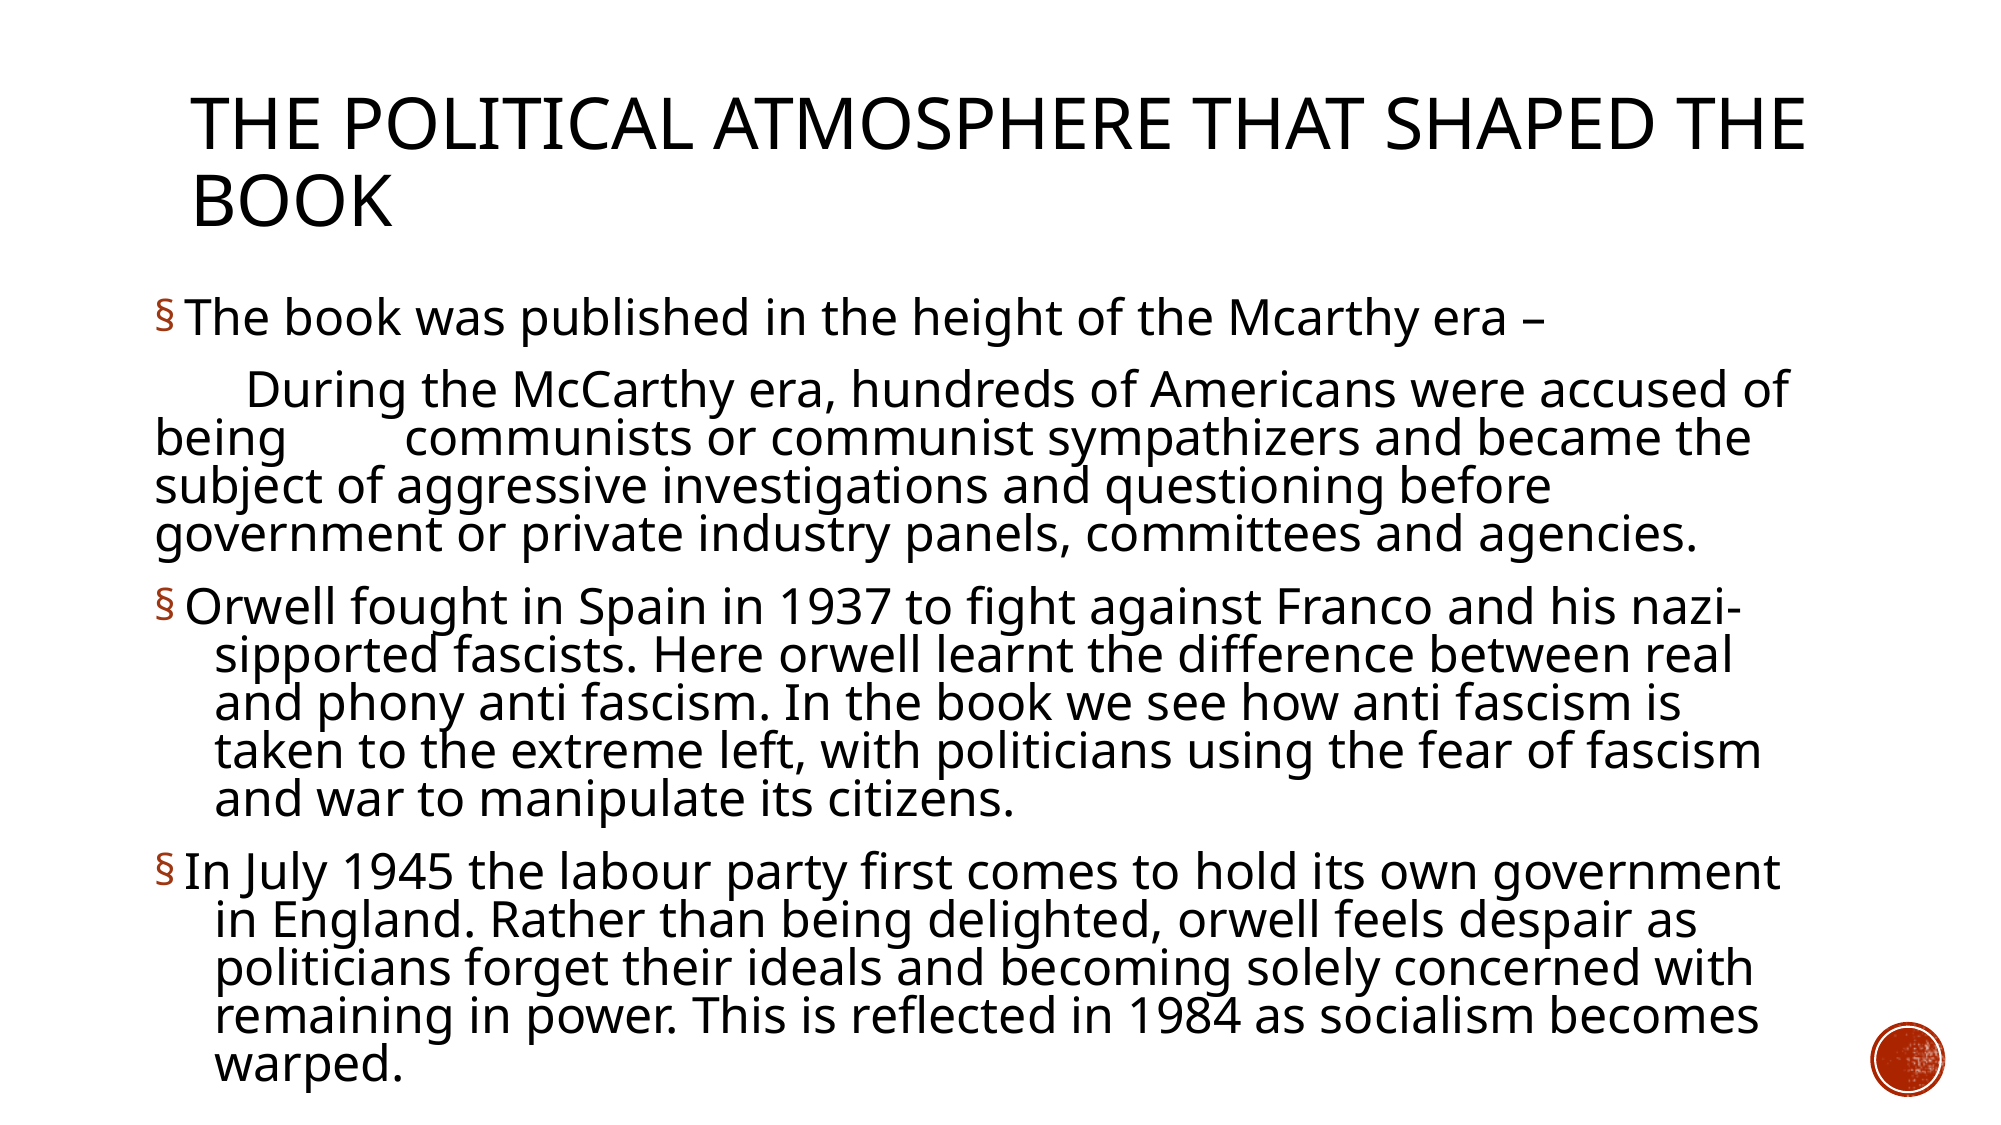

# The Political atmosphere that shaped the Book
The book was published in the height of the Mcarthy era –
 During the McCarthy era, hundreds of Americans were accused of being communists or communist sympathizers and became the subject of aggressive investigations and questioning before government or private industry panels, committees and agencies.
Orwell fought in Spain in 1937 to fight against Franco and his nazi-sipported fascists. Here orwell learnt the difference between real and phony anti fascism. In the book we see how anti fascism is taken to the extreme left, with politicians using the fear of fascism and war to manipulate its citizens.
In July 1945 the labour party first comes to hold its own government in England. Rather than being delighted, orwell feels despair as politicians forget their ideals and becoming solely concerned with remaining in power. This is reflected in 1984 as socialism becomes warped.